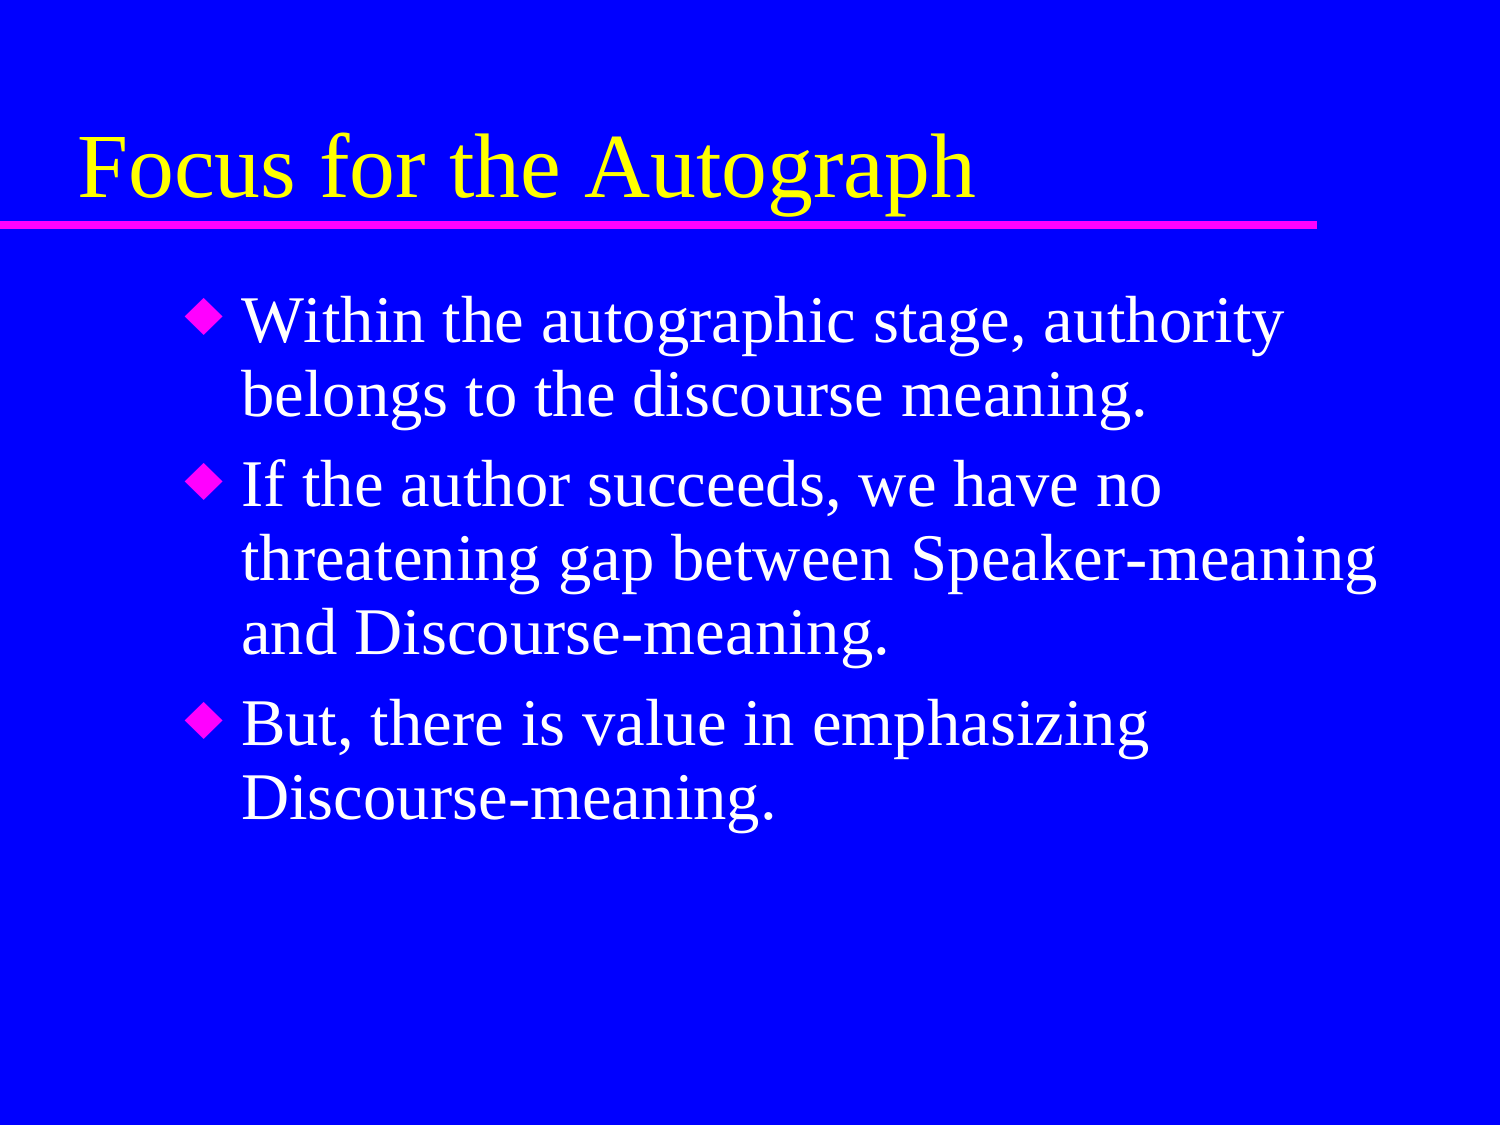

# Focus for the Autograph
Within the autographic stage, authority belongs to the discourse meaning.
If the author succeeds, we have no threatening gap between Speaker-meaning and Discourse-meaning.
But, there is value in emphasizing Discourse-meaning.